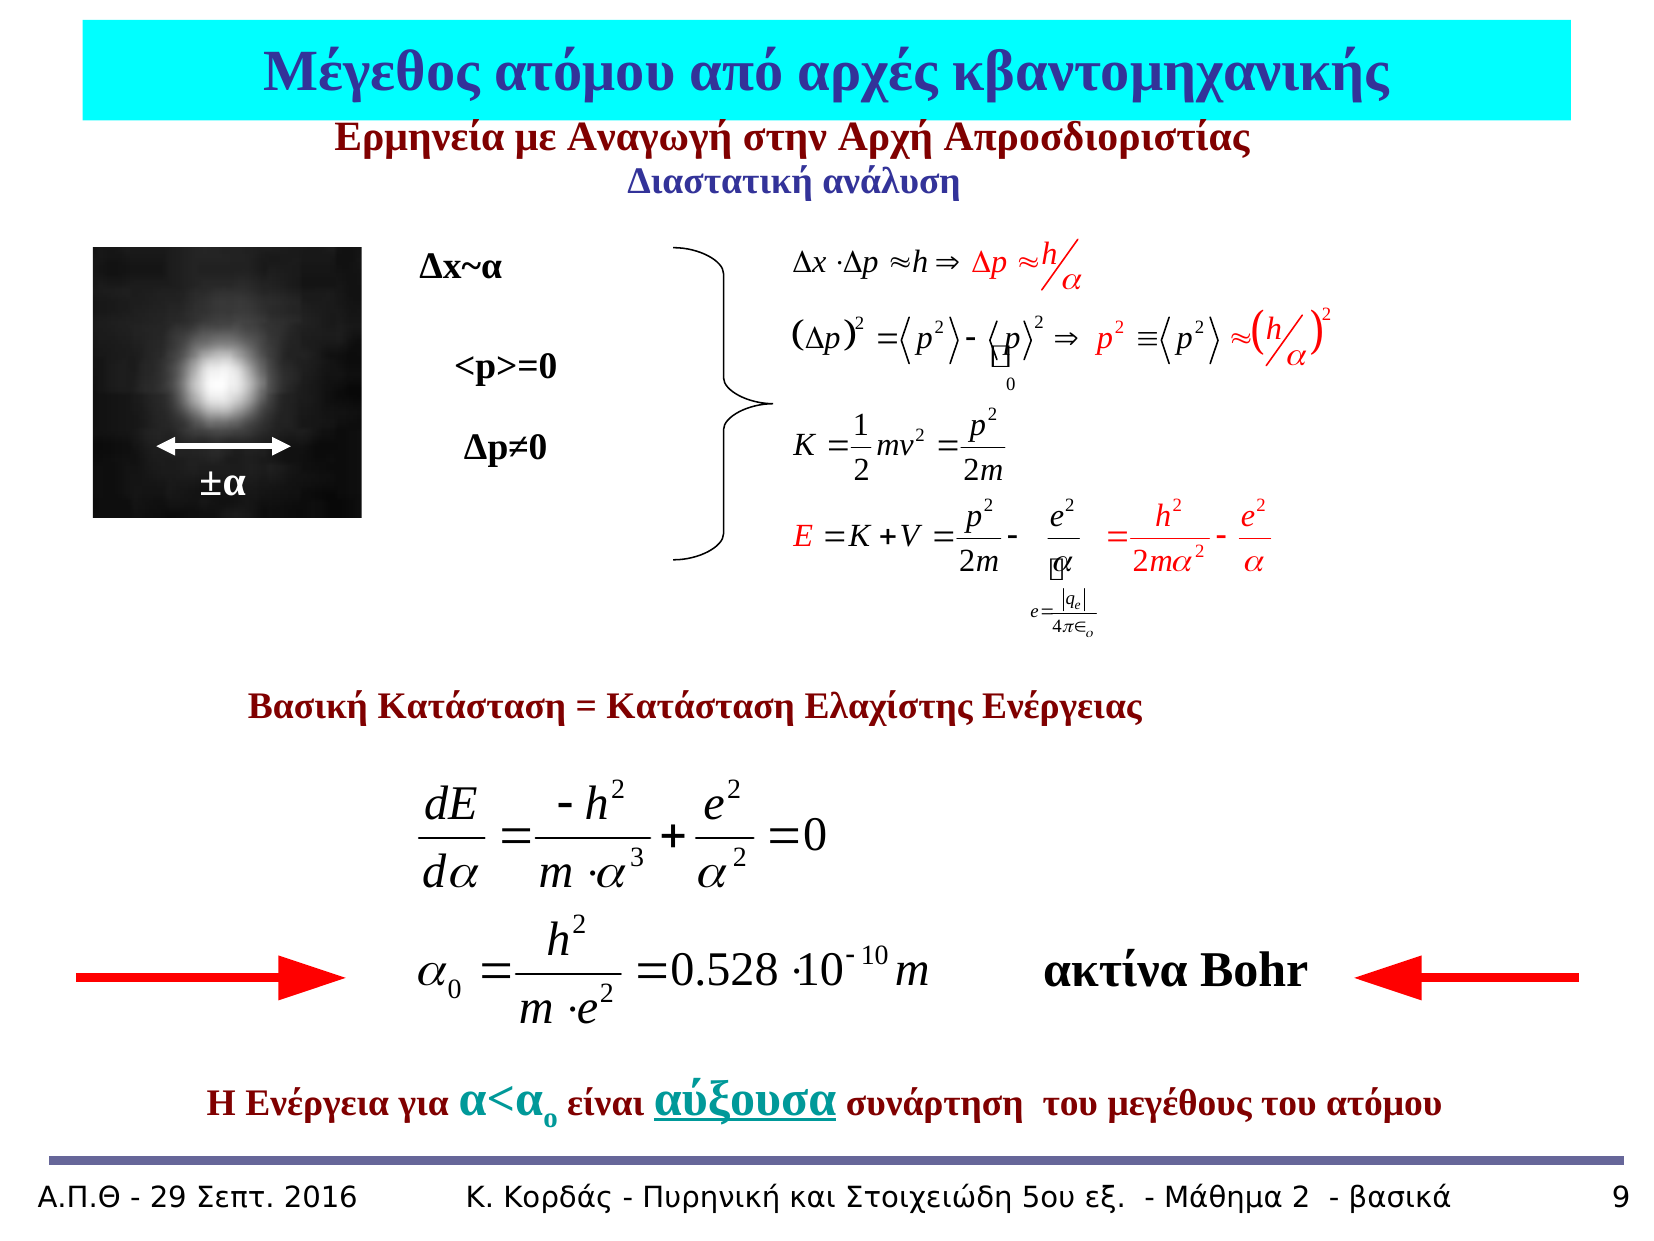

# Μέγεθος ατόμου από αρχές κβαντομηχανικής
Ερμηνεία με Αναγωγή στην Αρχή Απροσδιοριστίας
Διαστατική ανάλυση
Δx~α
<p>=0
Δp≠0
±α
Βασική Κατάσταση = Κατάσταση Ελαχίστης Ενέργειας
ακτίνα Bohr
Η Ενέργεια για α<αο είναι αύξουσα συνάρτηση του μεγέθους του ατόμου
Α.Π.Θ - 29 Σεπτ. 2016
Κ. Κορδάς - Πυρηνική και Στοιχειώδη 5ου εξ. - Μάθημα 2 - βασικά
9